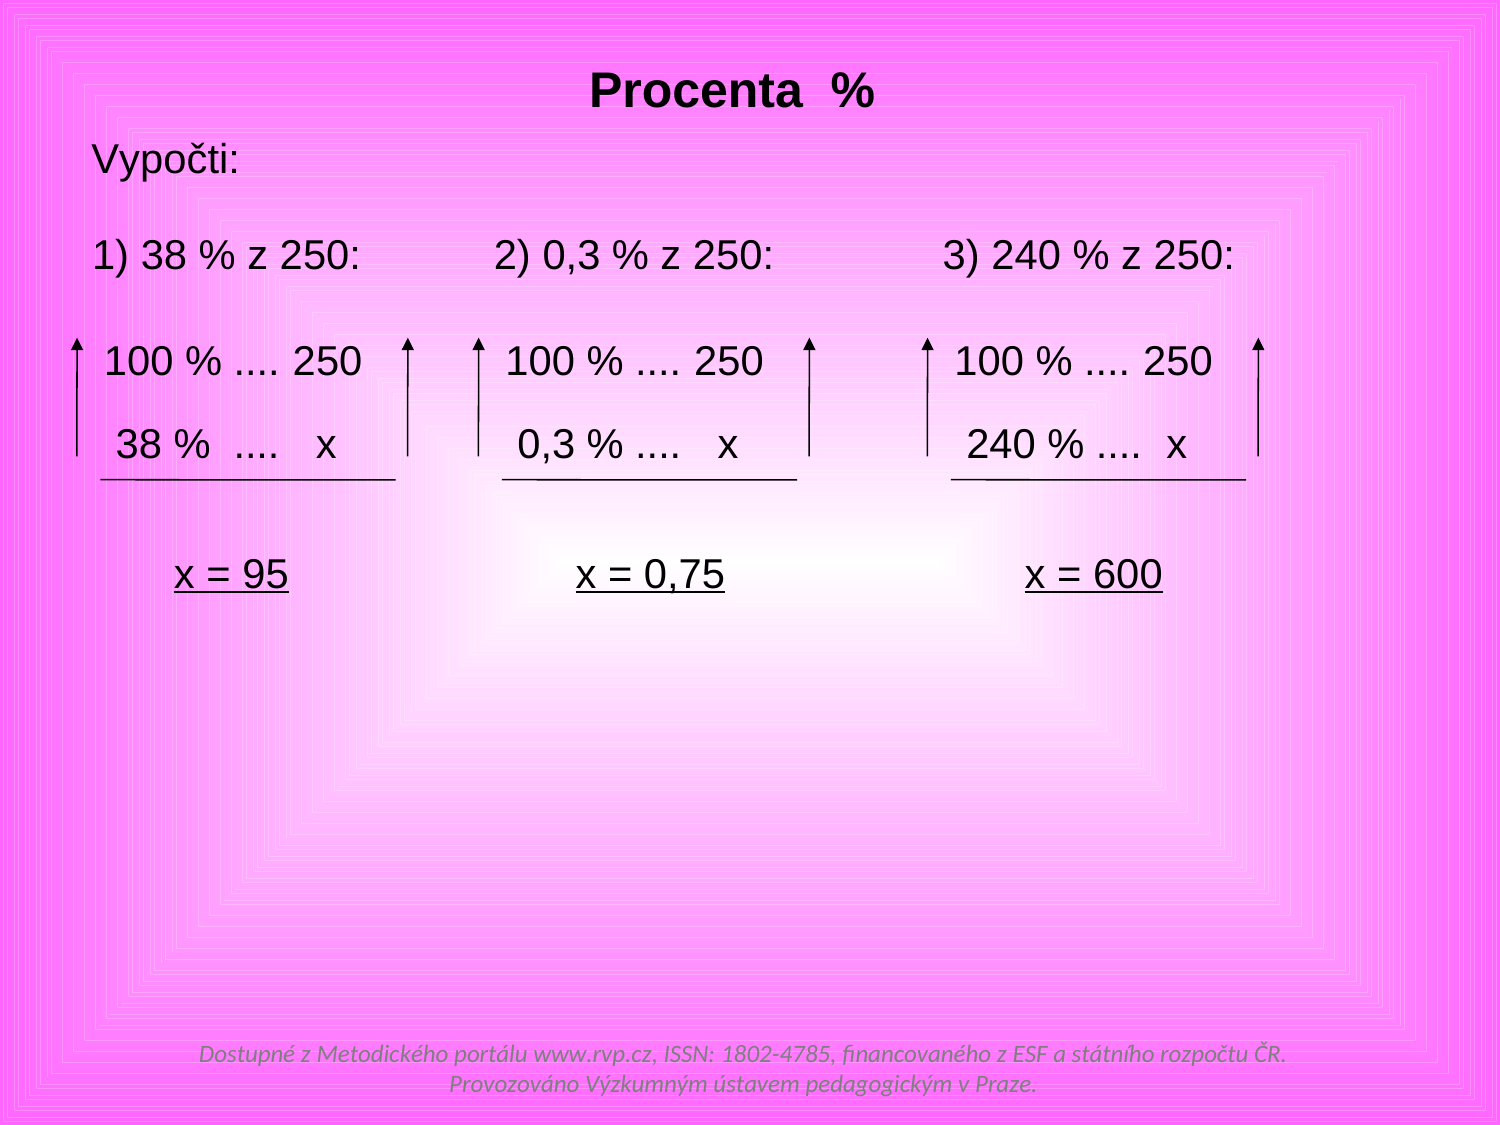

Procenta %
Vypočti:
1) 38 % z 250:
2) 0,3 % z 250:
3) 240 % z 250:
100 % ....
250
100 % ....
250
100 % ....
250
38 % ....
x
0,3 % ....
x
240 % ....
x
x = 95
x = 0,75
x = 600
Dostupné z Metodického portálu www.rvp.cz, ISSN: 1802-4785, financovaného z ESF a státního rozpočtu ČR. Provozováno Výzkumným ústavem pedagogickým v Praze.